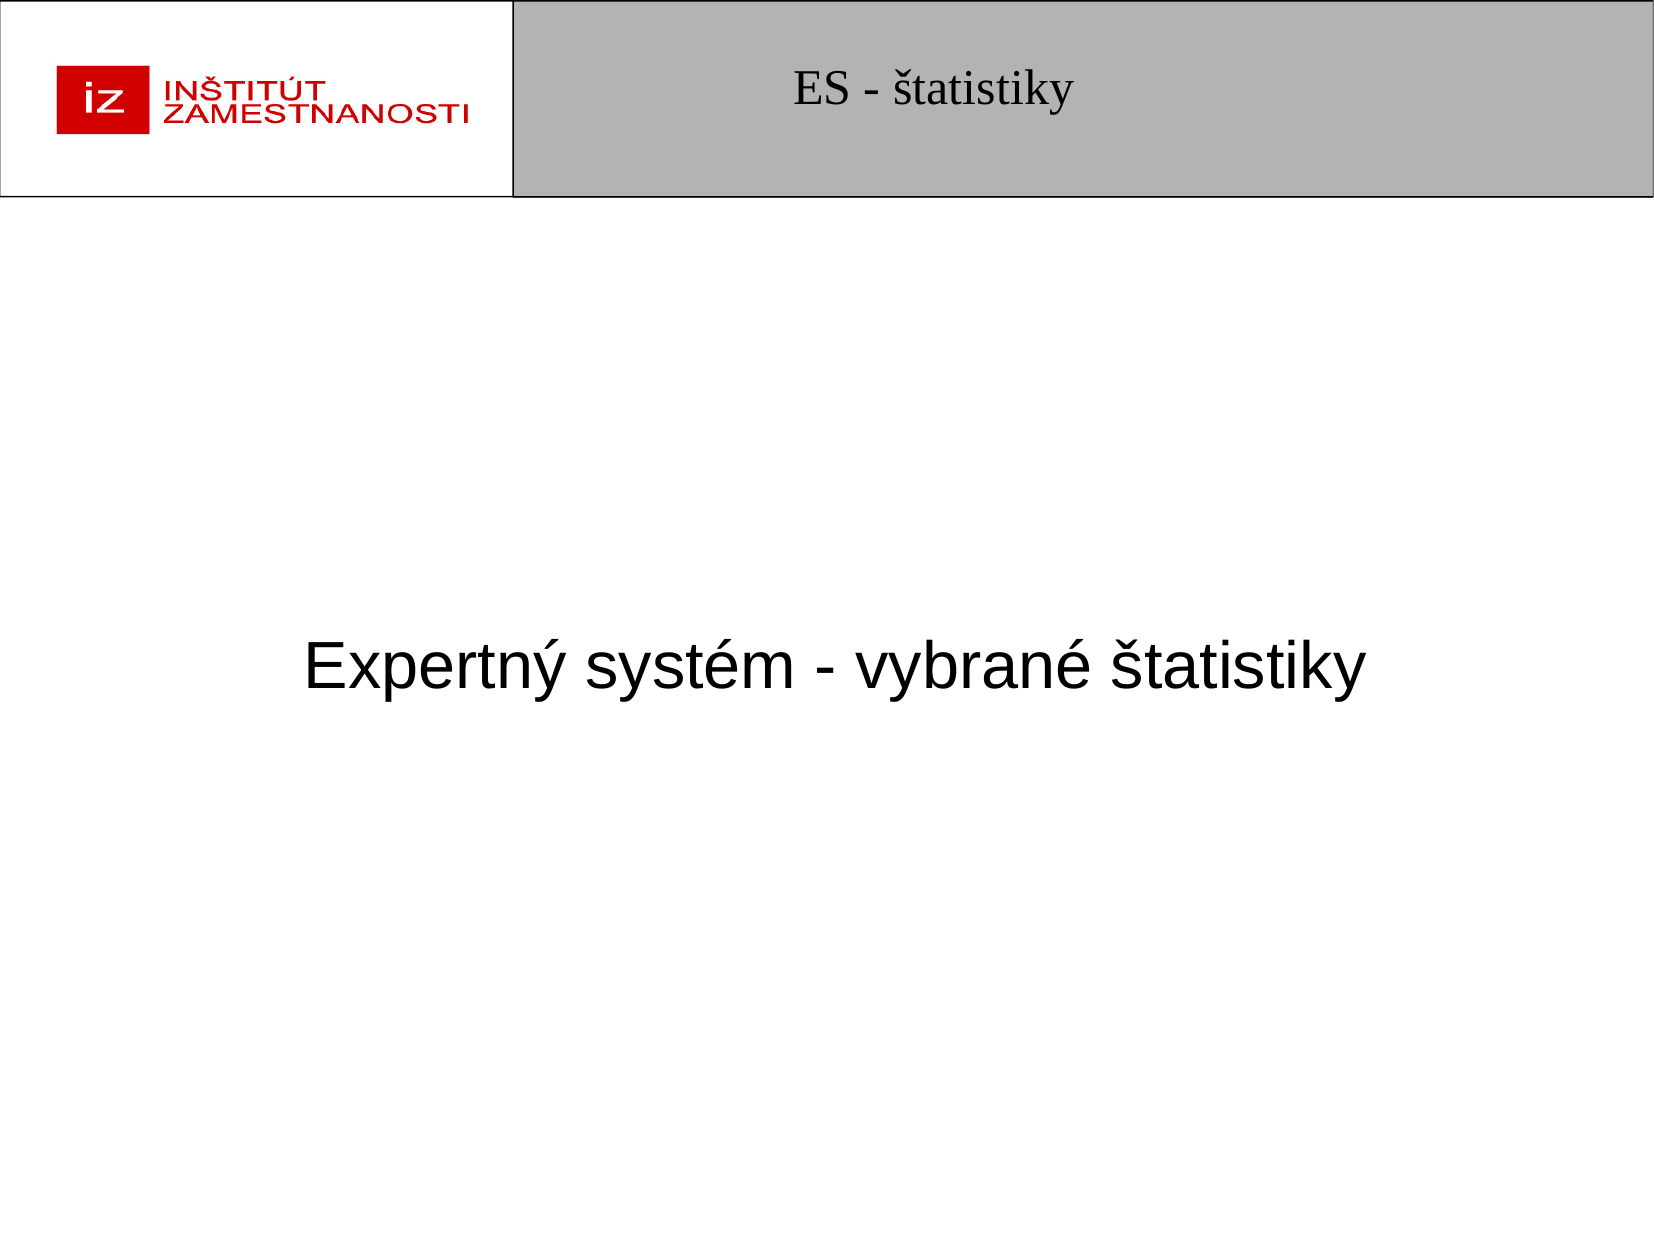

ES - štatistiky
# Expertný systém - vybrané štatistiky